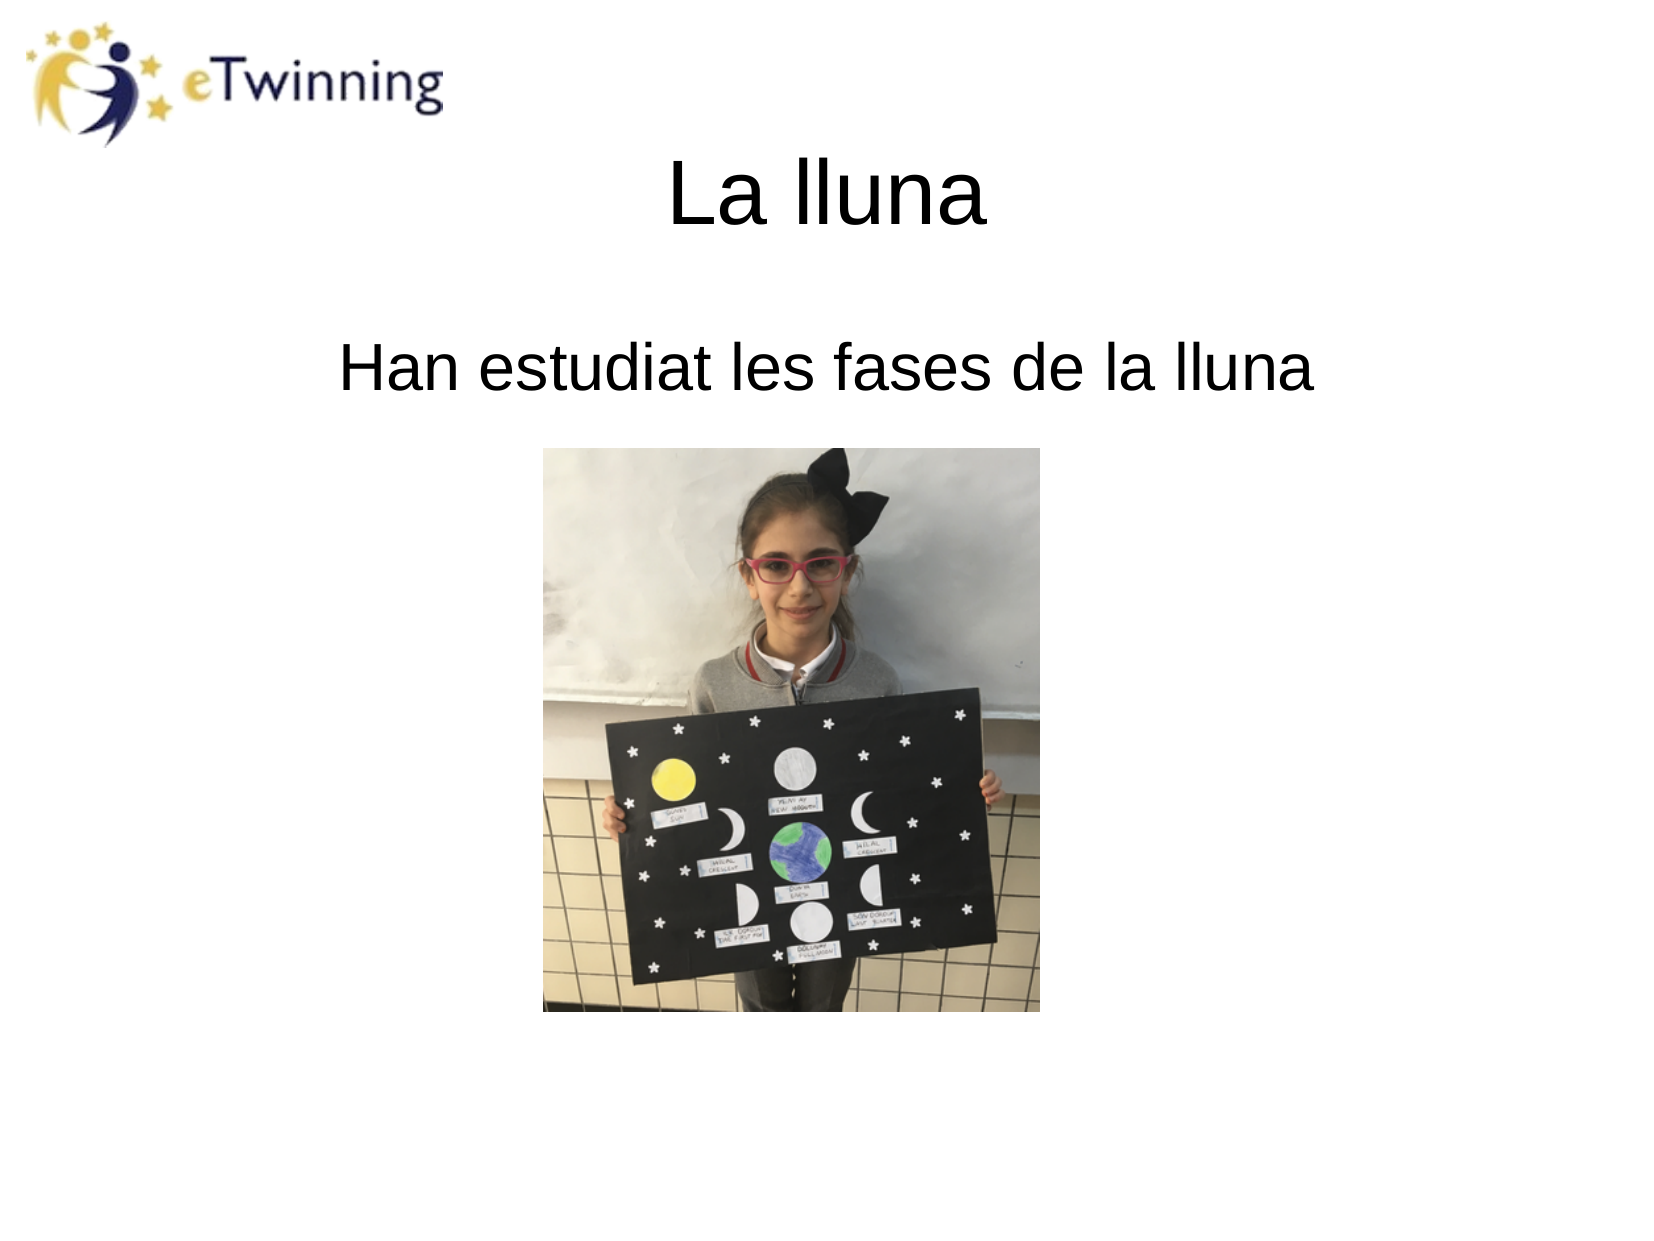

# La lluna
Han estudiat les fases de la lluna